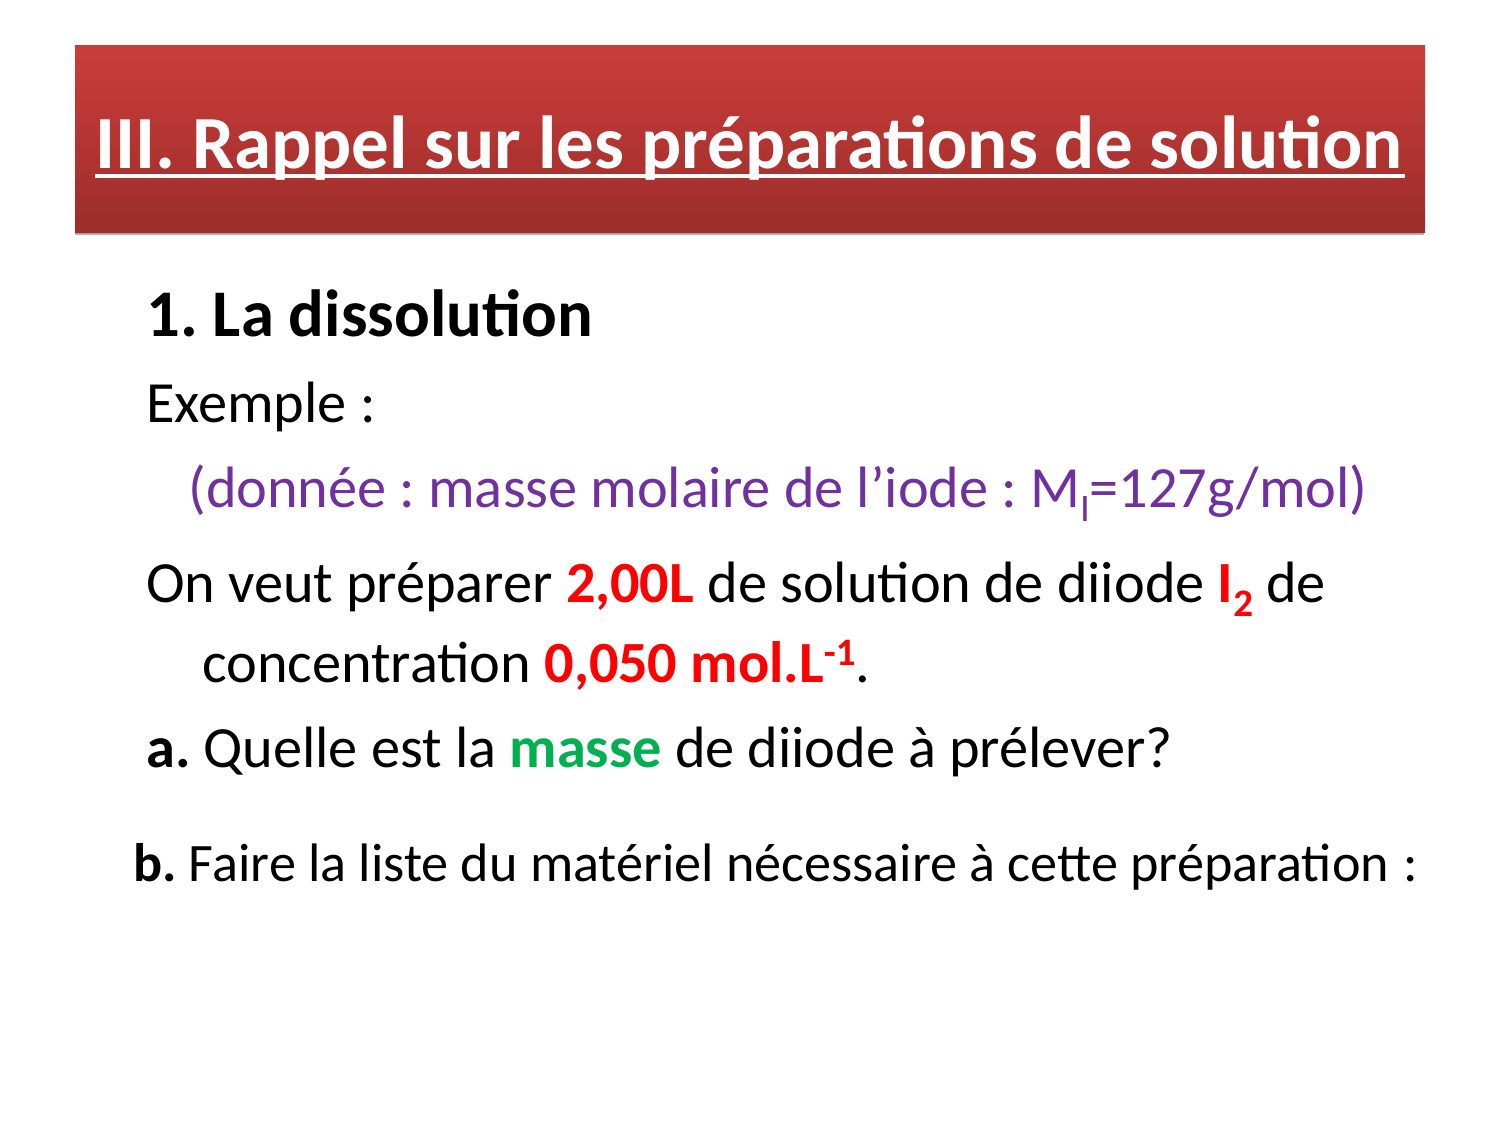

# III. Rappel sur les préparations de solution
1. La dissolution
Exemple :
(donnée : masse molaire de l’iode : MI=127g/mol)
On veut préparer 2,00L de solution de diiode I2 de concentration 0,050 mol.L-1.
a. Quelle est la masse de diiode à prélever?
b. Faire la liste du matériel nécessaire à cette préparation :